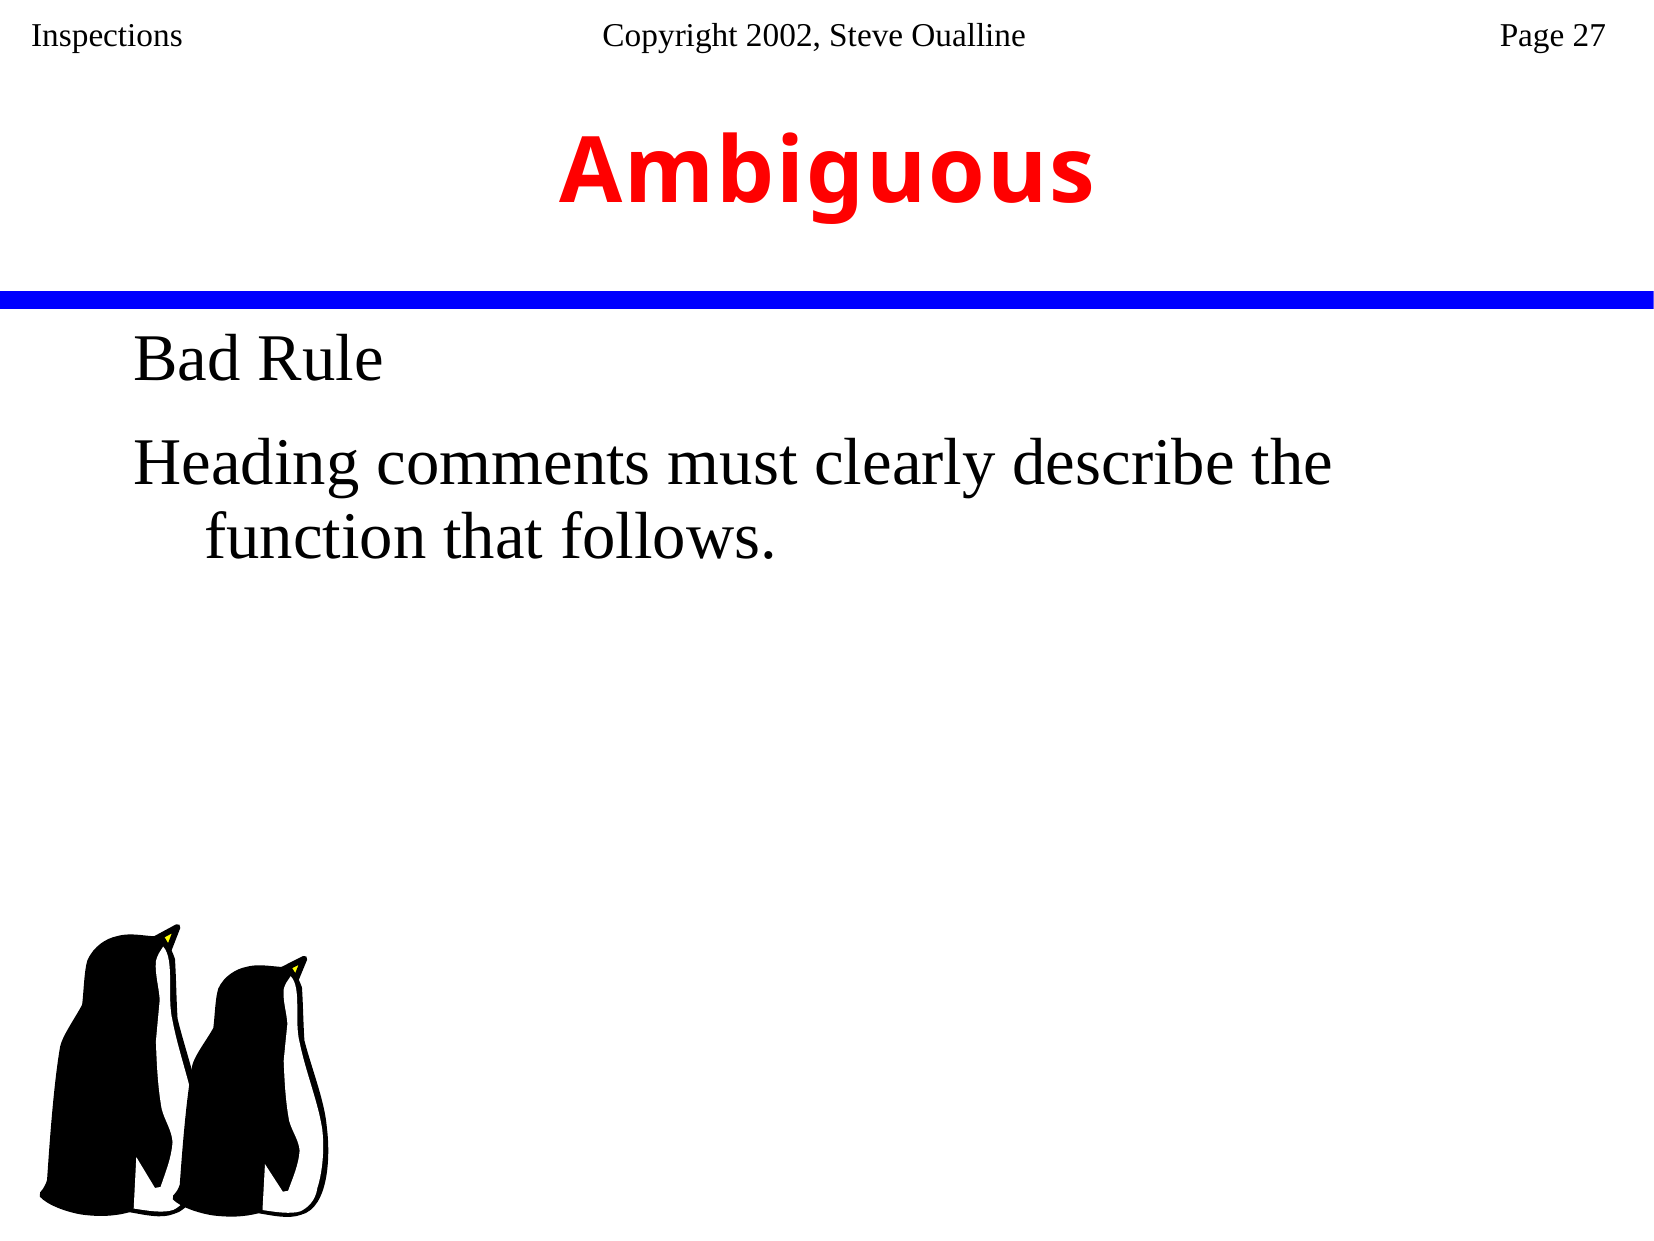

# Ambiguous
Bad Rule
Heading comments must clearly describe the function that follows.